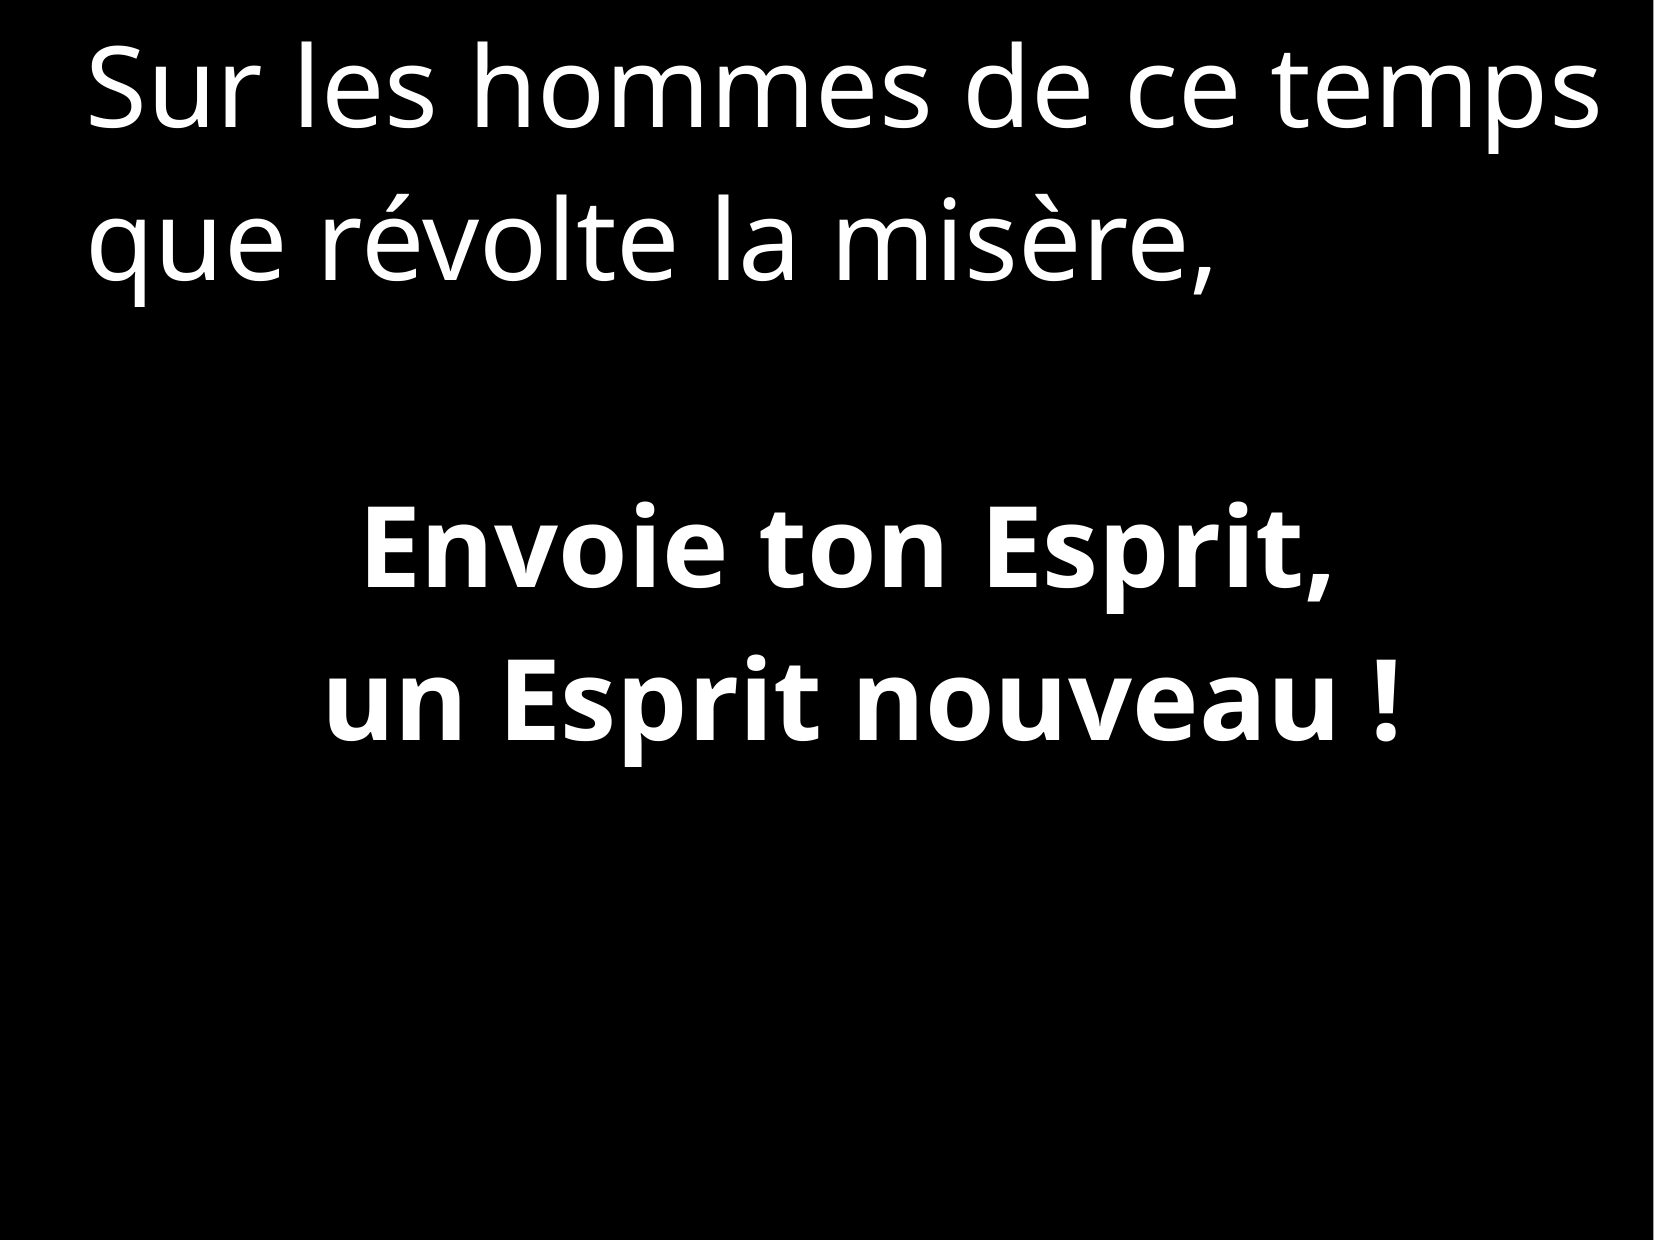

Sur les hommes de ce temps
que révolte la misère,
Envoie ton Esprit,
un Esprit nouveau !